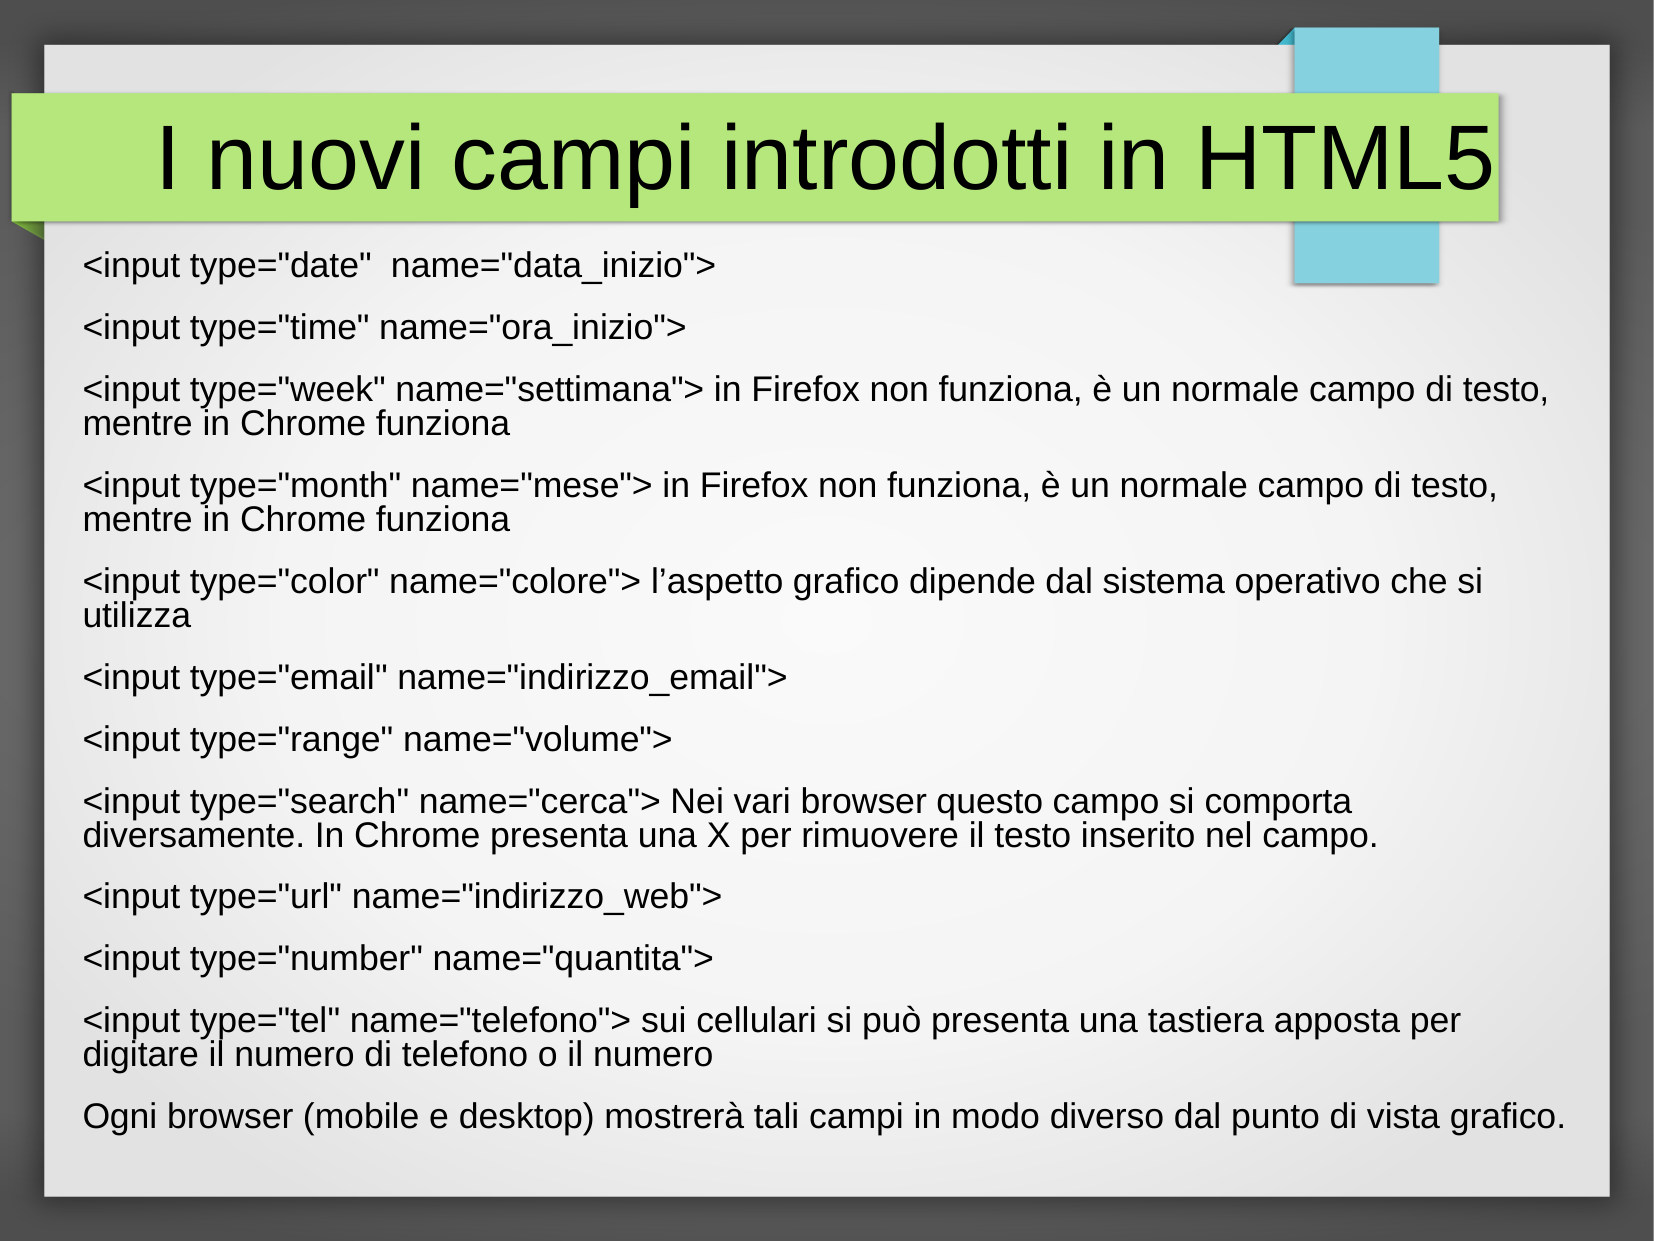

# I nuovi campi introdotti in HTML5
<input type="date"  name="data_inizio">
<input type="time" name="ora_inizio">
<input type="week" name="settimana"> in Firefox non funziona, è un normale campo di testo, mentre in Chrome funziona
<input type="month" name="mese"> in Firefox non funziona, è un normale campo di testo, mentre in Chrome funziona
<input type="color" name="colore"> l’aspetto grafico dipende dal sistema operativo che si utilizza
<input type="email" name="indirizzo_email">
<input type="range" name="volume">
<input type="search" name="cerca"> Nei vari browser questo campo si comporta diversamente. In Chrome presenta una X per rimuovere il testo inserito nel campo.
<input type="url" name="indirizzo_web">
<input type="number" name="quantita">
<input type="tel" name="telefono"> sui cellulari si può presenta una tastiera apposta per digitare il numero di telefono o il numero
Ogni browser (mobile e desktop) mostrerà tali campi in modo diverso dal punto di vista grafico.